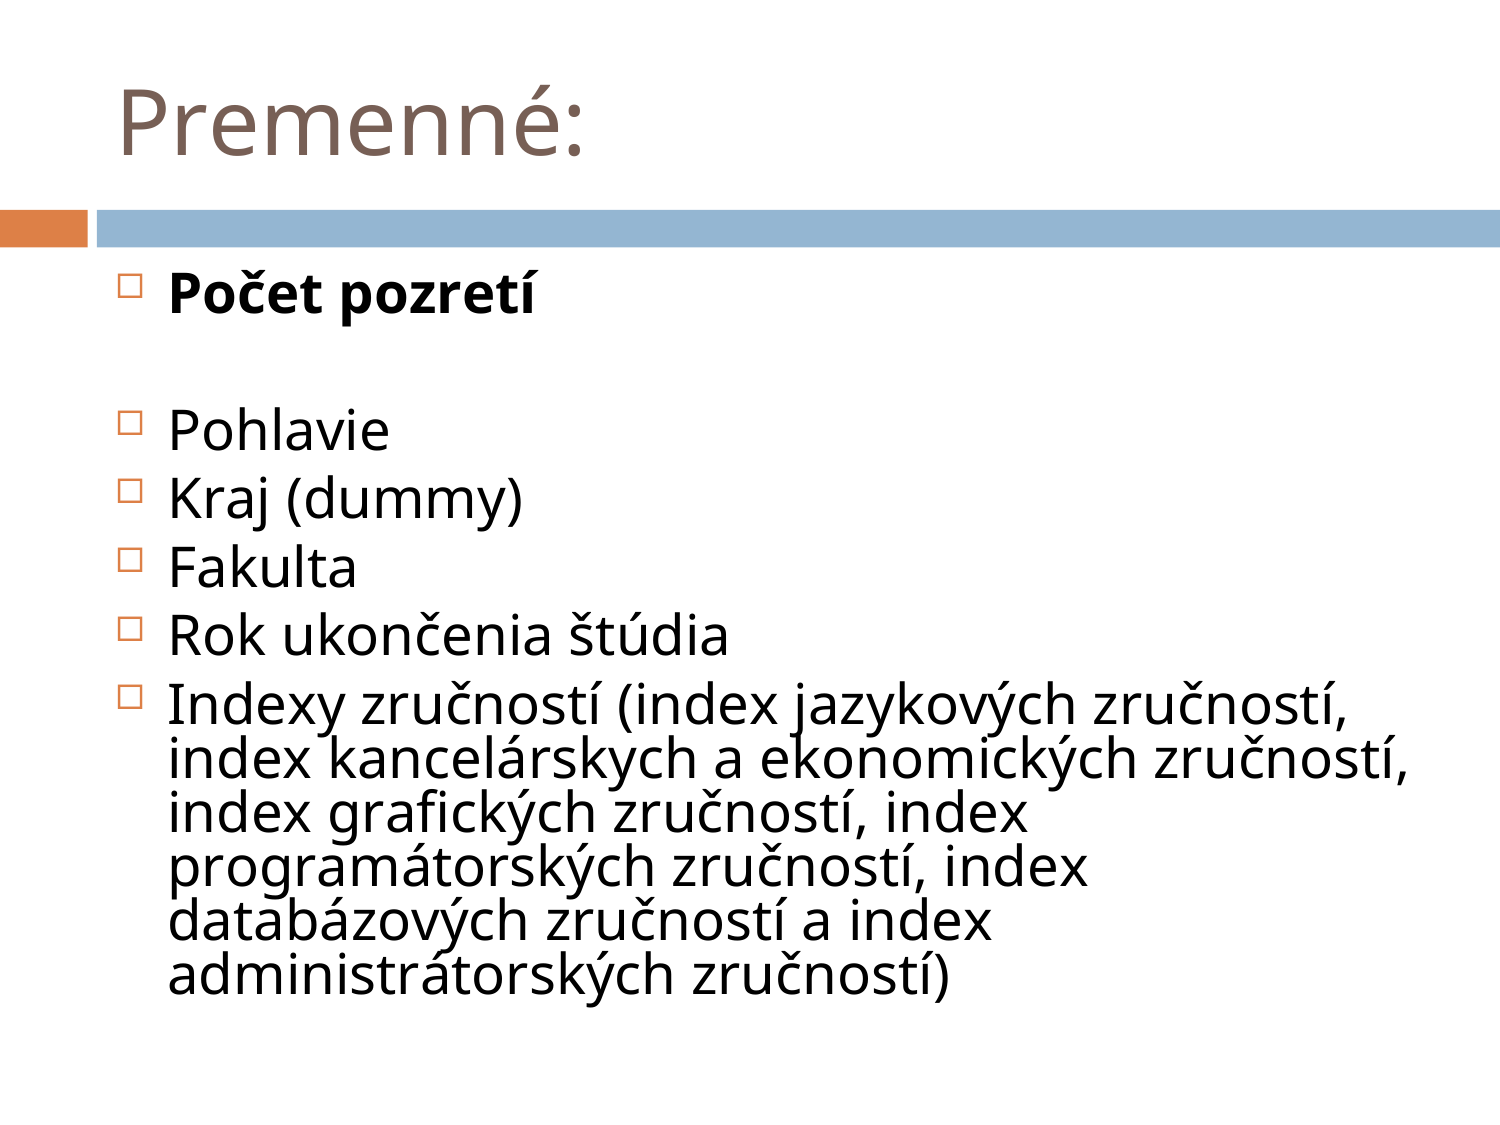

# Premenné:
Počet pozretí
Pohlavie
Kraj (dummy)
Fakulta
Rok ukončenia štúdia
Indexy zručností (index jazykových zručností, index kancelárskych a ekonomických zručností, index grafických zručností, index programátorských zručností, index databázových zručností a index administrátorských zručností)